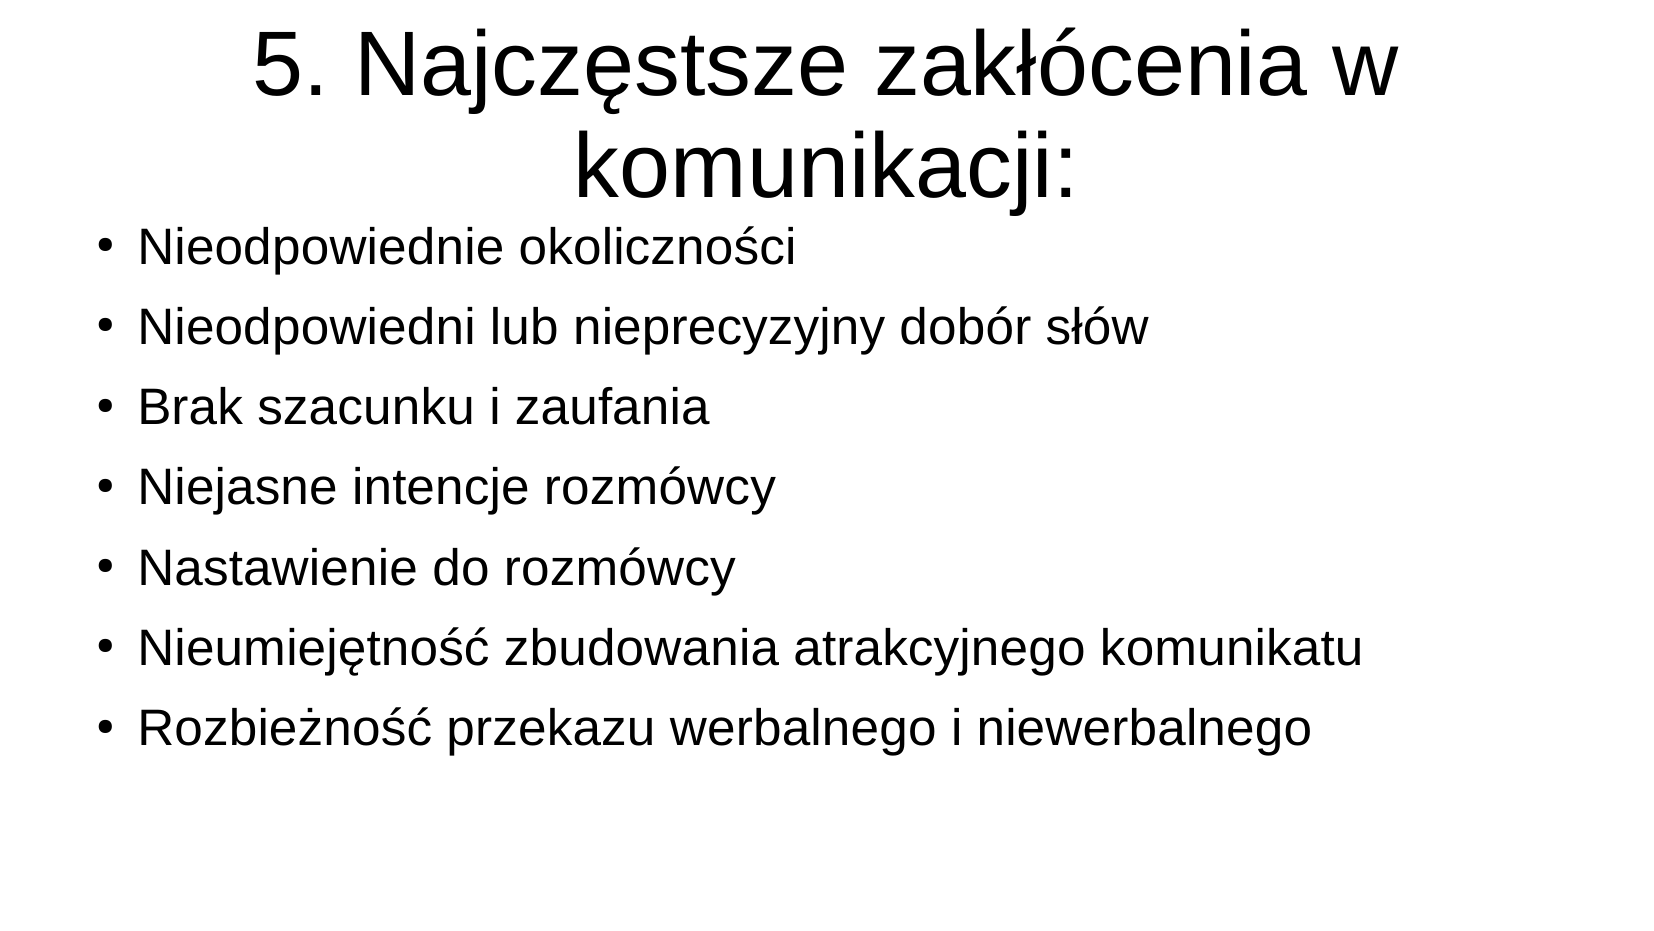

# 5. Najczęstsze zakłócenia w komunikacji:
Nieodpowiednie okoliczności
Nieodpowiedni lub nieprecyzyjny dobór słów
Brak szacunku i zaufania
Niejasne intencje rozmówcy
Nastawienie do rozmówcy
Nieumiejętność zbudowania atrakcyjnego komunikatu
Rozbieżność przekazu werbalnego i niewerbalnego